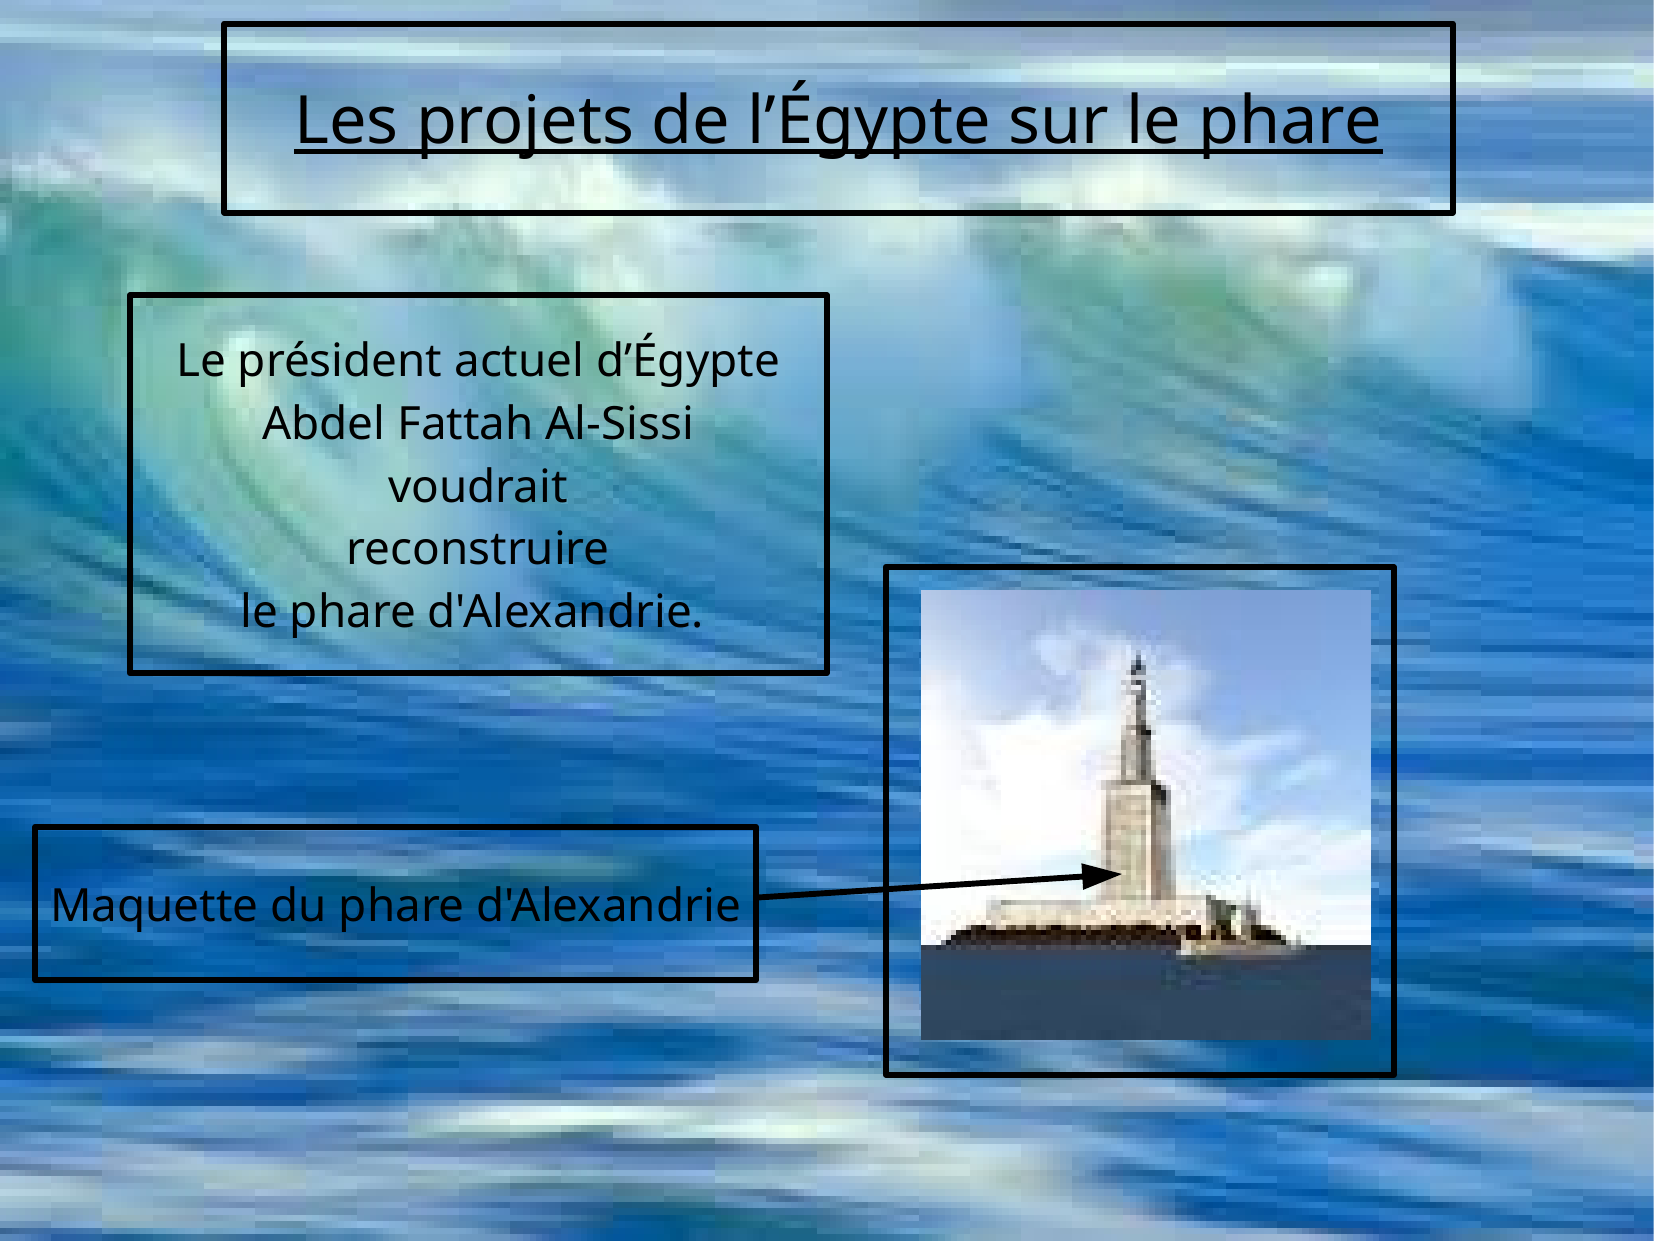

Les projets de l’Égypte sur le phare
Le président actuel d’Égypte
 Abdel Fattah Al-Sissi
voudrait
 reconstruire
le phare d'Alexandrie.
Maquette du phare d'Alexandrie